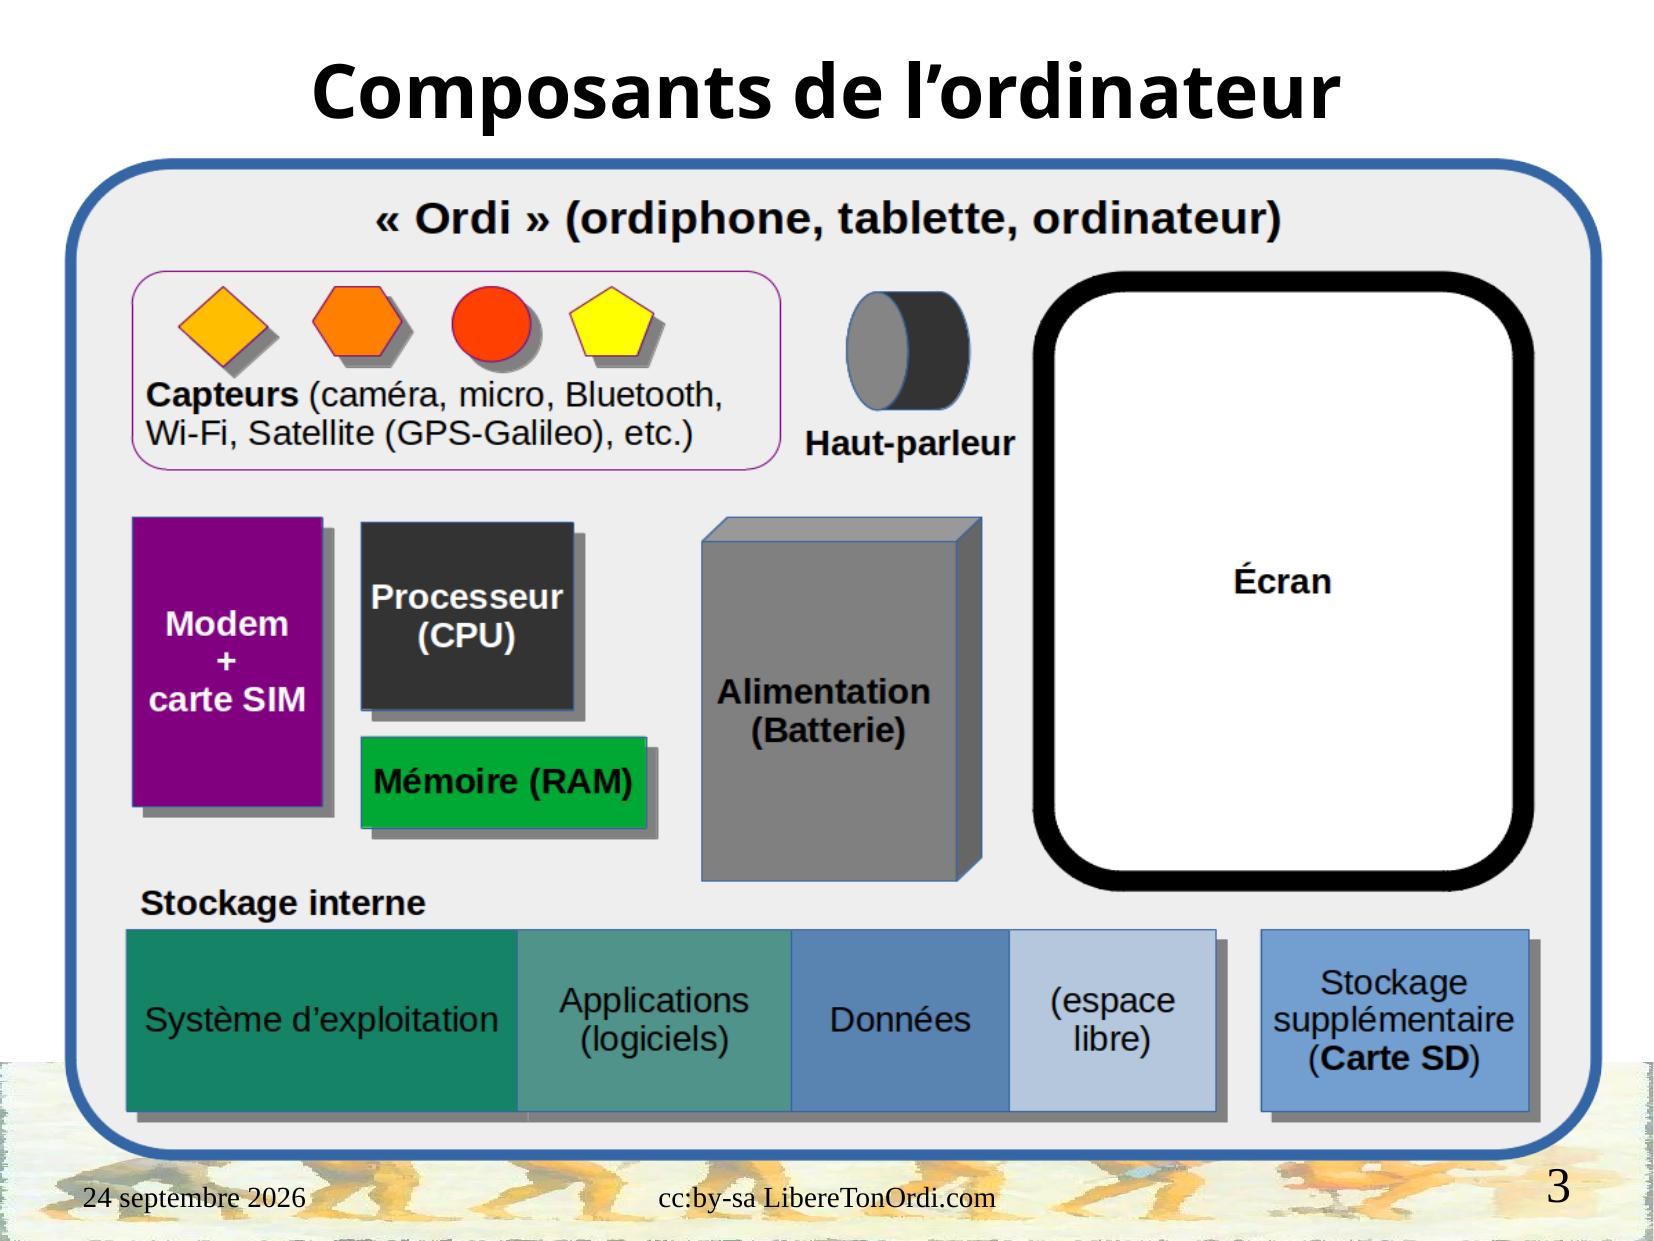

# Composants de l’ordinateur
cc:by-sa LibereTonOrdi.com
3